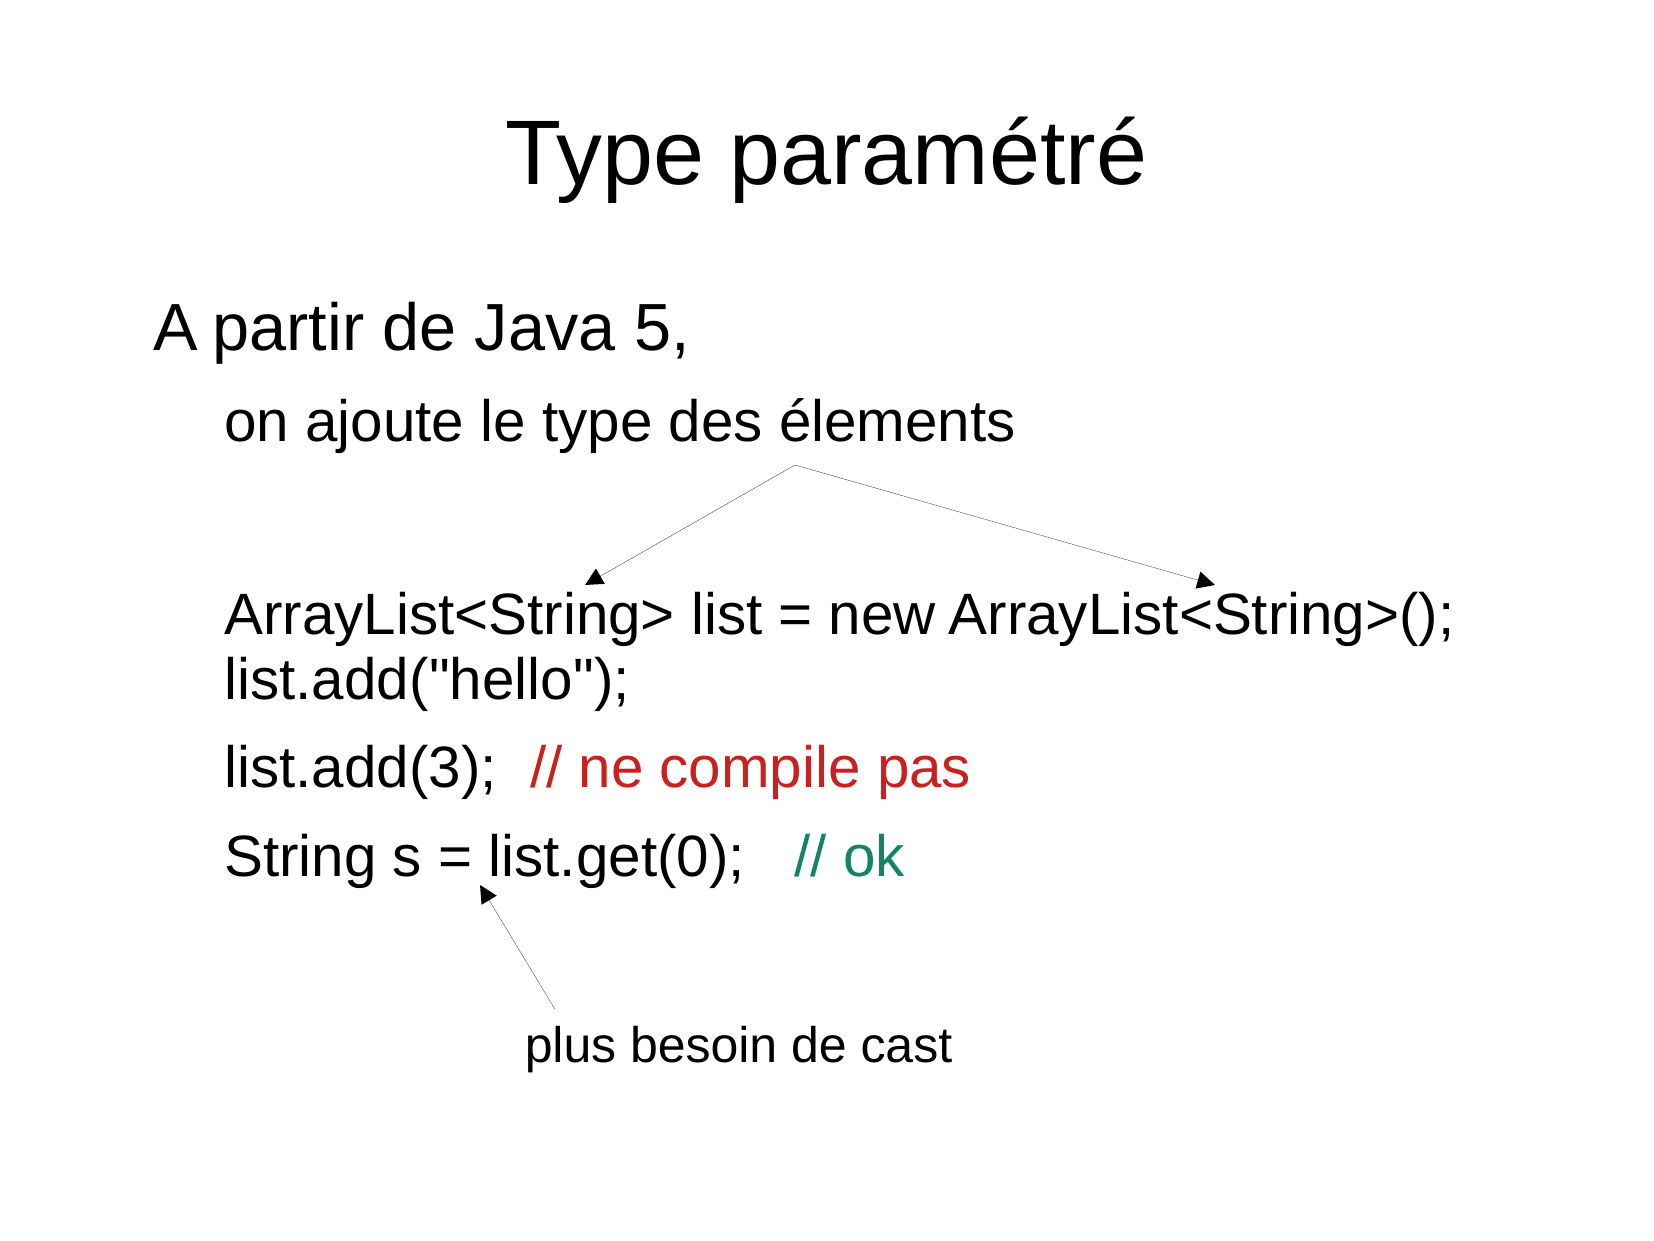

# Type paramétré
A partir de Java 5,
on ajoute le type des élements
ArrayList<String> list = new ArrayList<String>();
list.add("hello");
list.add(3); // ne compile pas
String s = list.get(0); // ok
plus besoin de cast